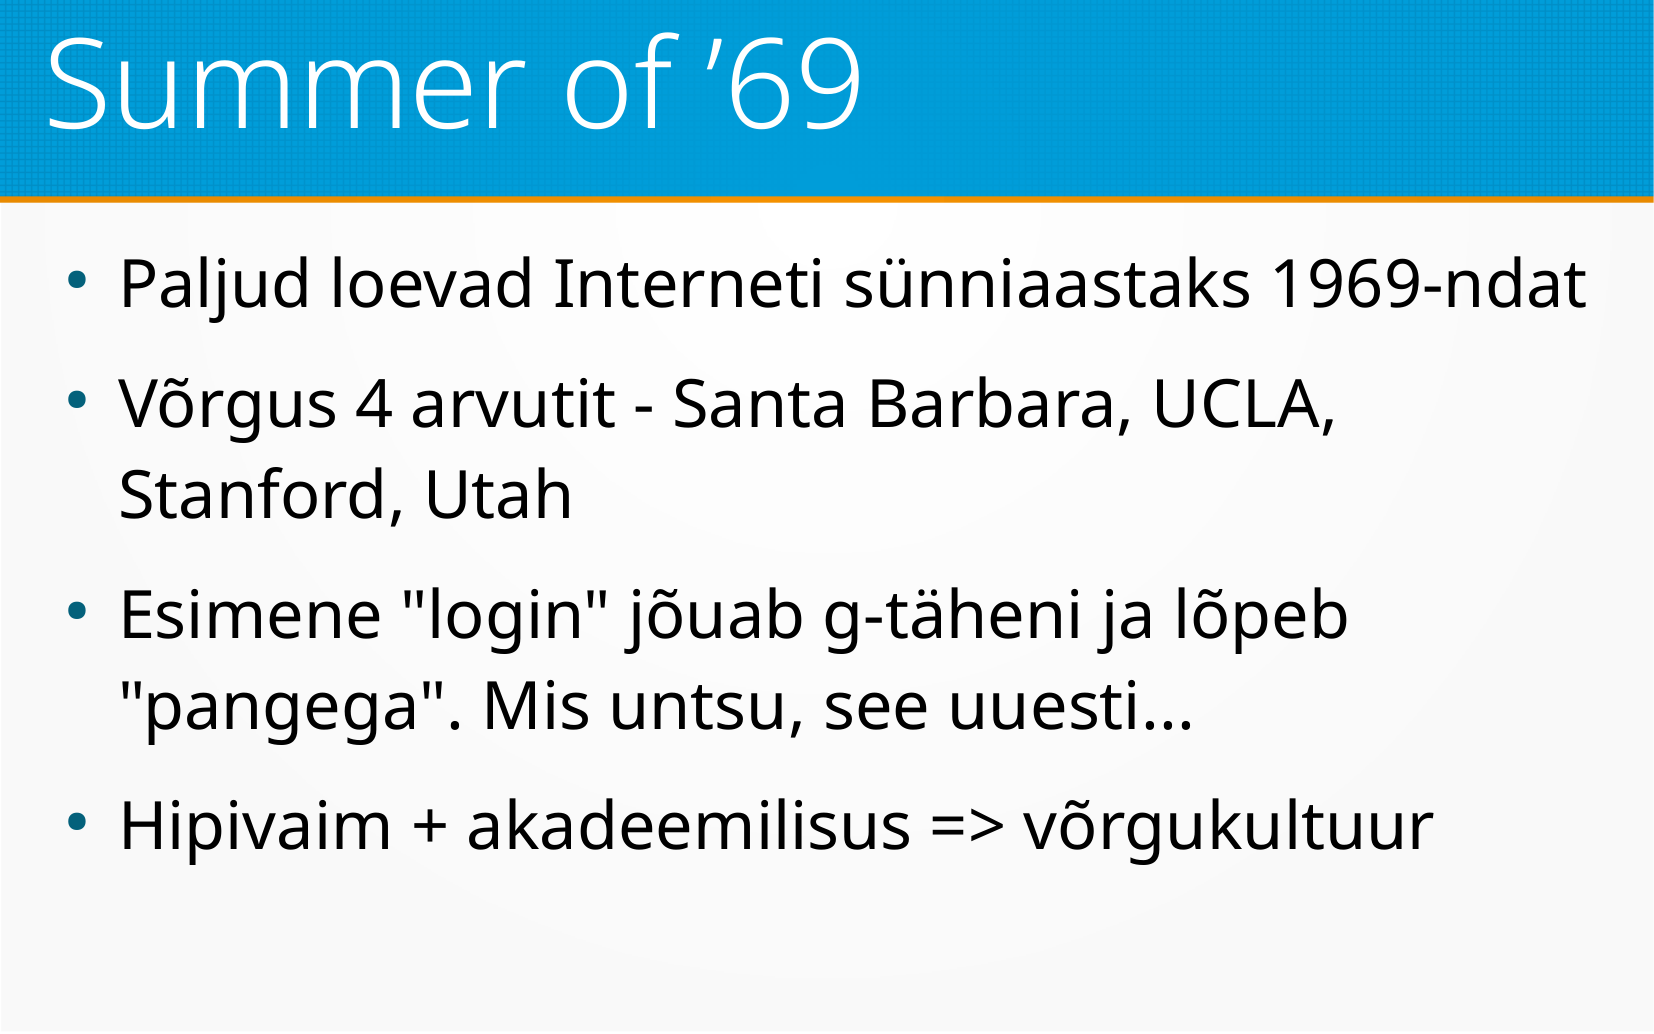

# Summer of ’69
Paljud loevad Interneti sünniaastaks 1969-ndat
Võrgus 4 arvutit - Santa Barbara, UCLA, Stanford, Utah
Esimene "login" jõuab g-täheni ja lõpeb "pangega". Mis untsu, see uuesti...
Hipivaim + akadeemilisus => võrgukultuur